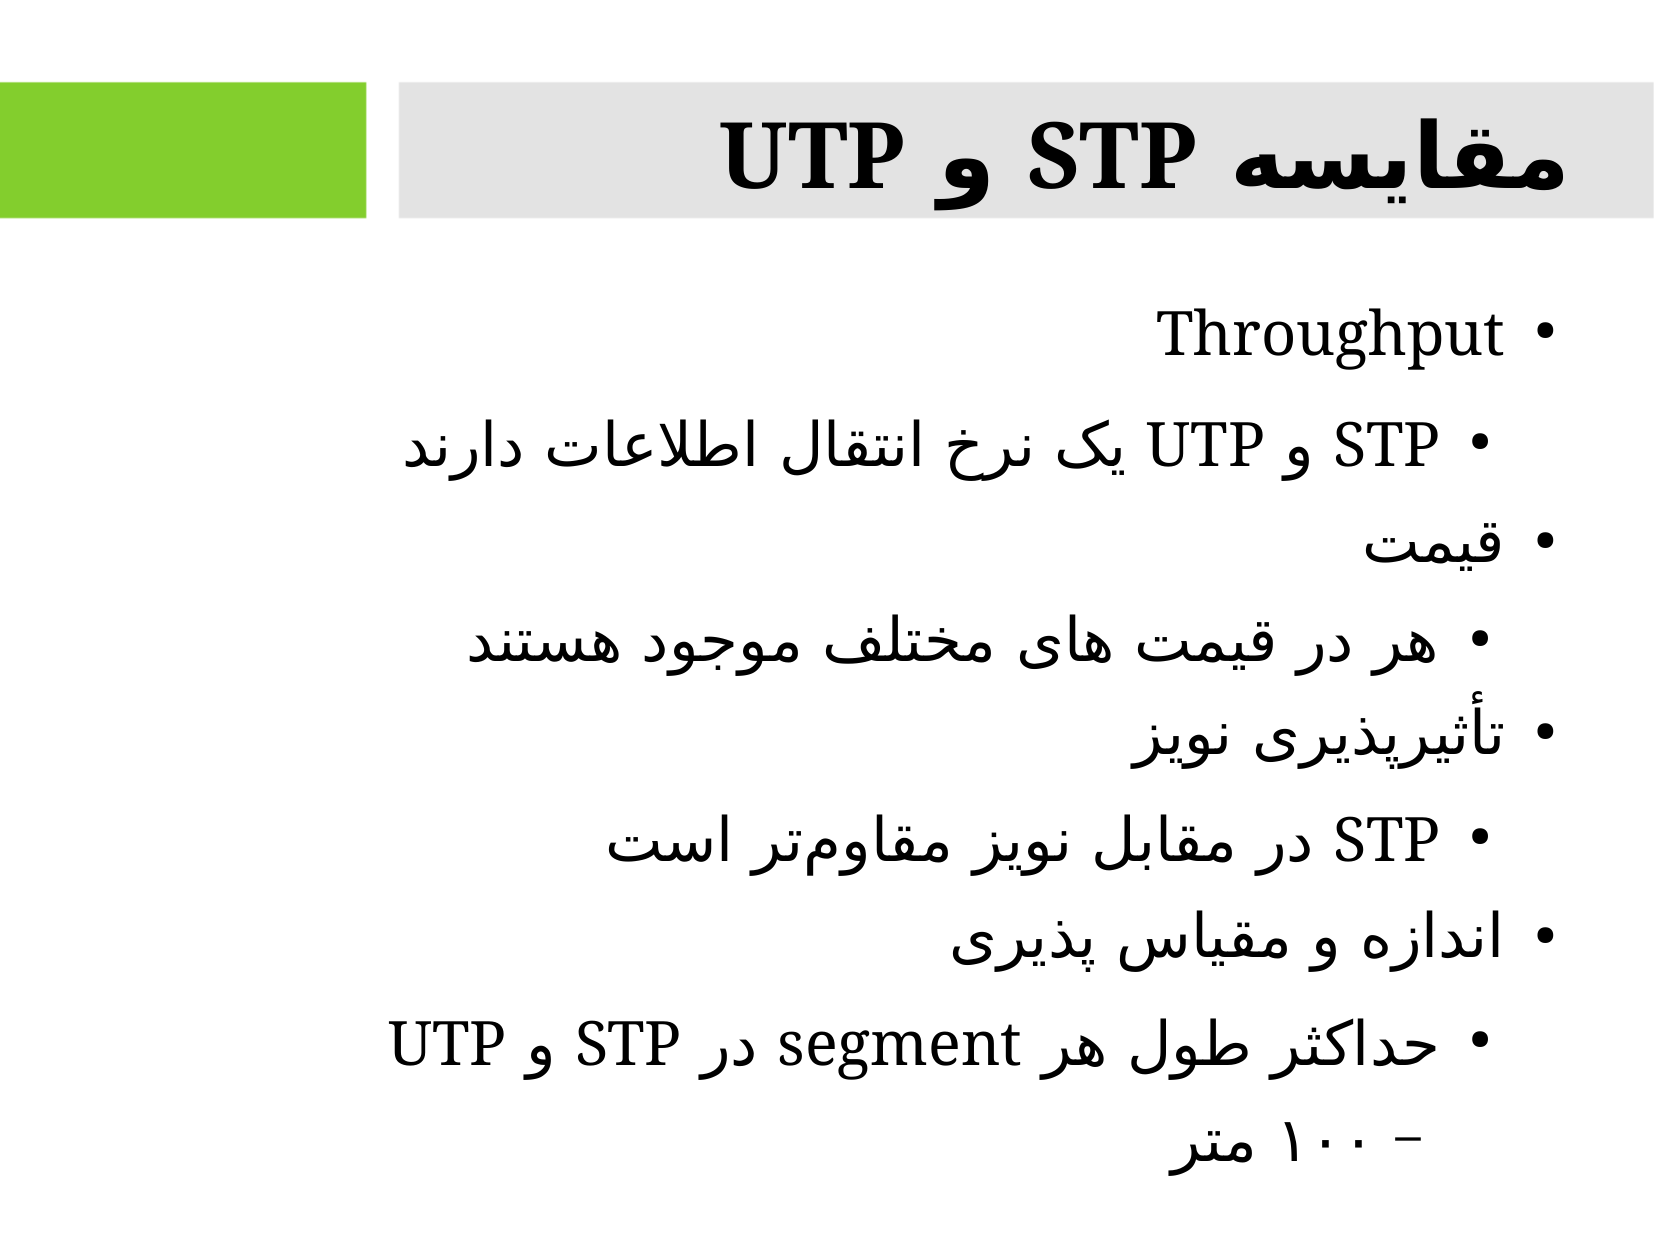

# مقایسه STP و UTP
Throughput
STP و UTP یک نرخ انتقال اطلاعات دارند
قیمت
هر در قیمت های مختلف موجود هستند
تأثیر‌پذیری نویز
STP در مقابل نویز مقاوم‌تر است
اندازه و مقیاس پذیری
حداکثر طول هر segment در STP و UTP
۱۰۰ متر